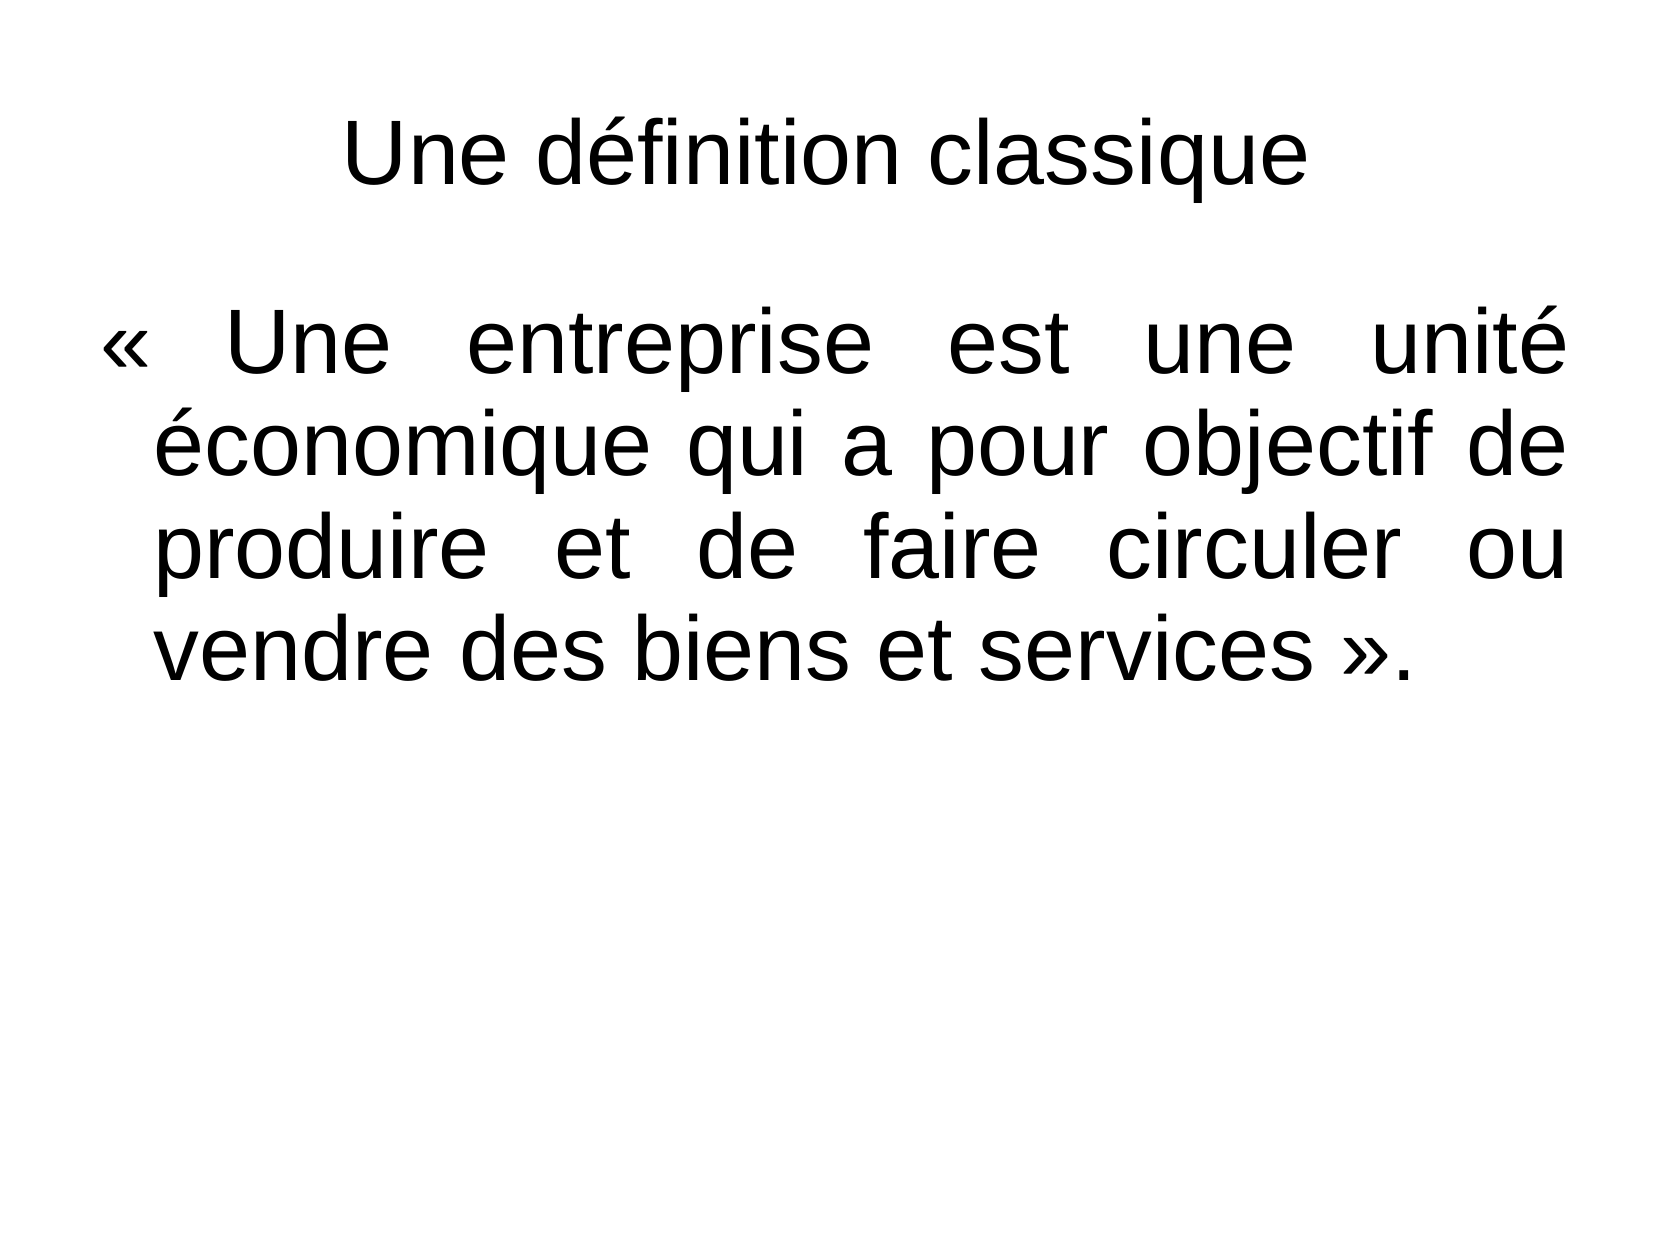

# Une définition classique
« Une entreprise est une unité économique qui a pour objectif de produire et de faire circuler ou vendre des biens et services ».